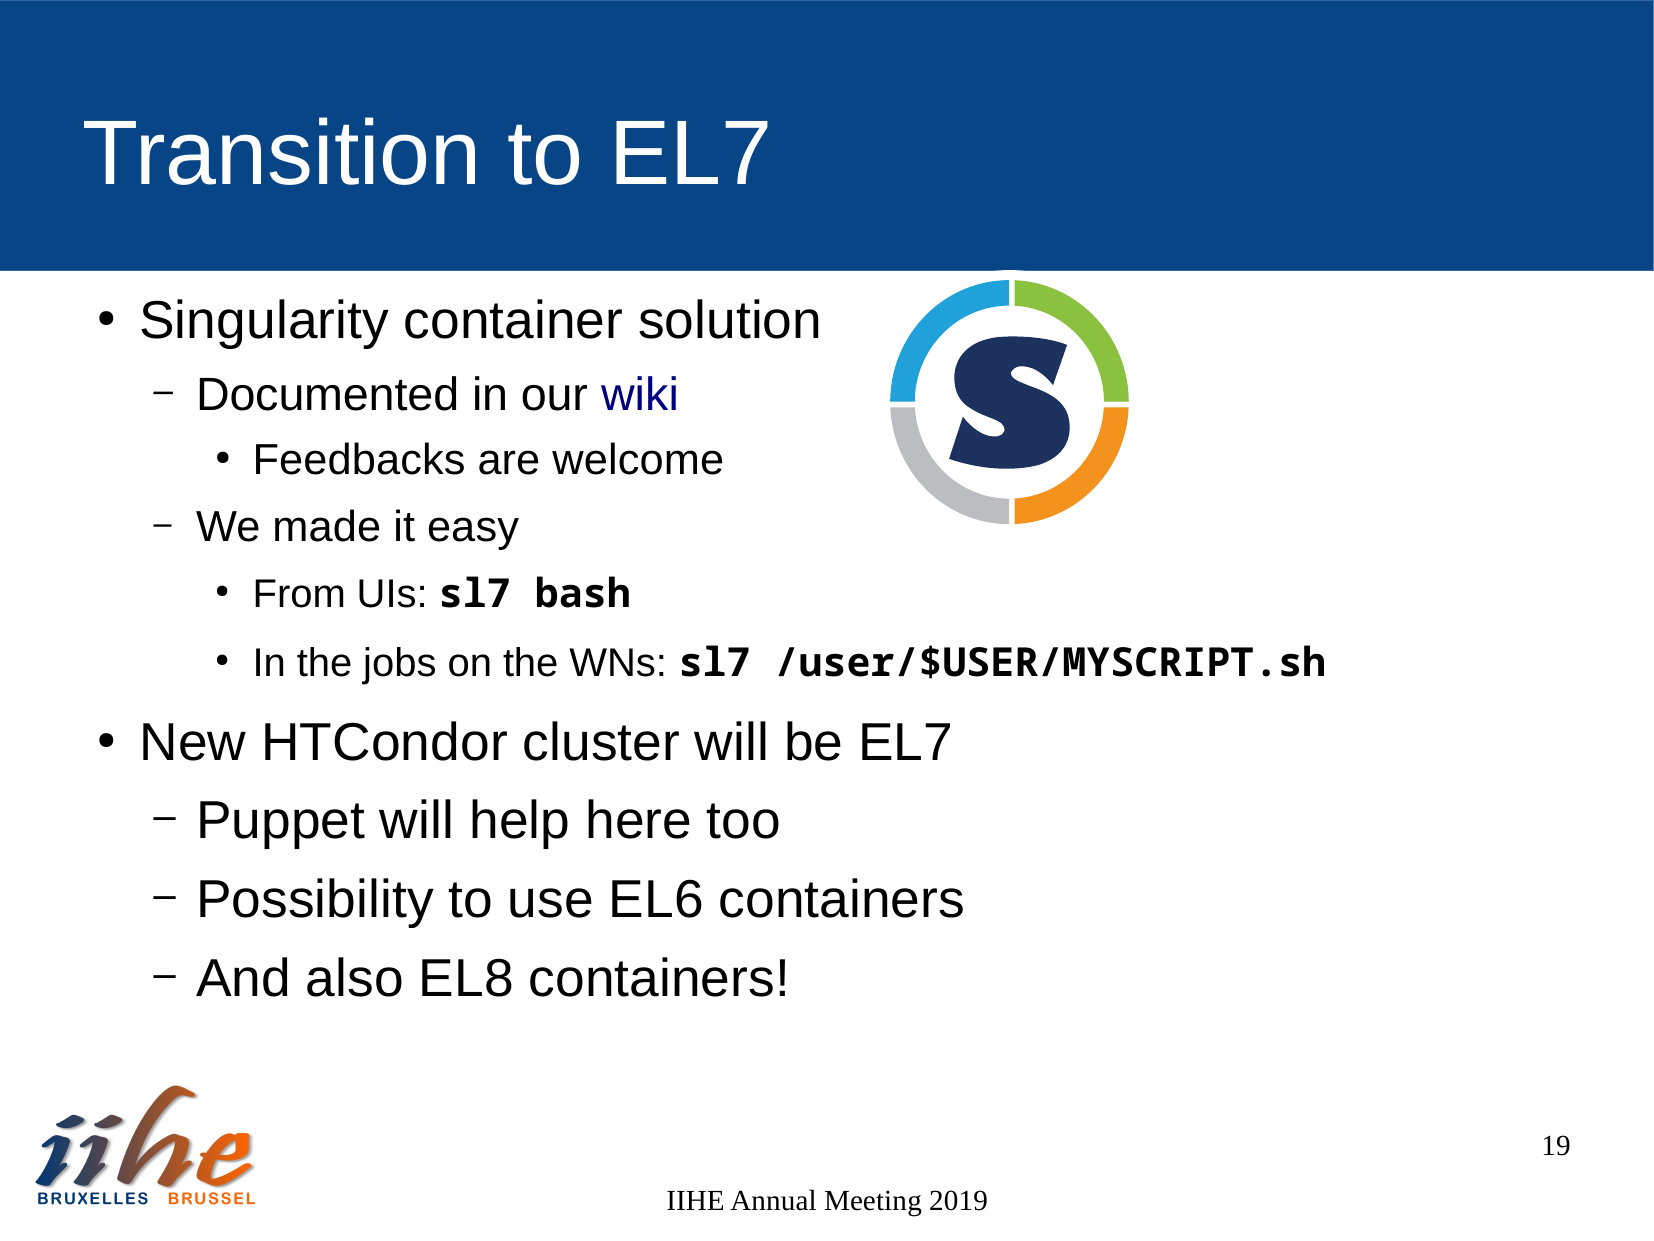

# Transition to EL7
Singularity container solution
Documented in our wiki
Feedbacks are welcome
We made it easy
From UIs: sl7 bash
In the jobs on the WNs: sl7 /user/$USER/MYSCRIPT.sh
New HTCondor cluster will be EL7
Puppet will help here too
Possibility to use EL6 containers
And also EL8 containers!
19